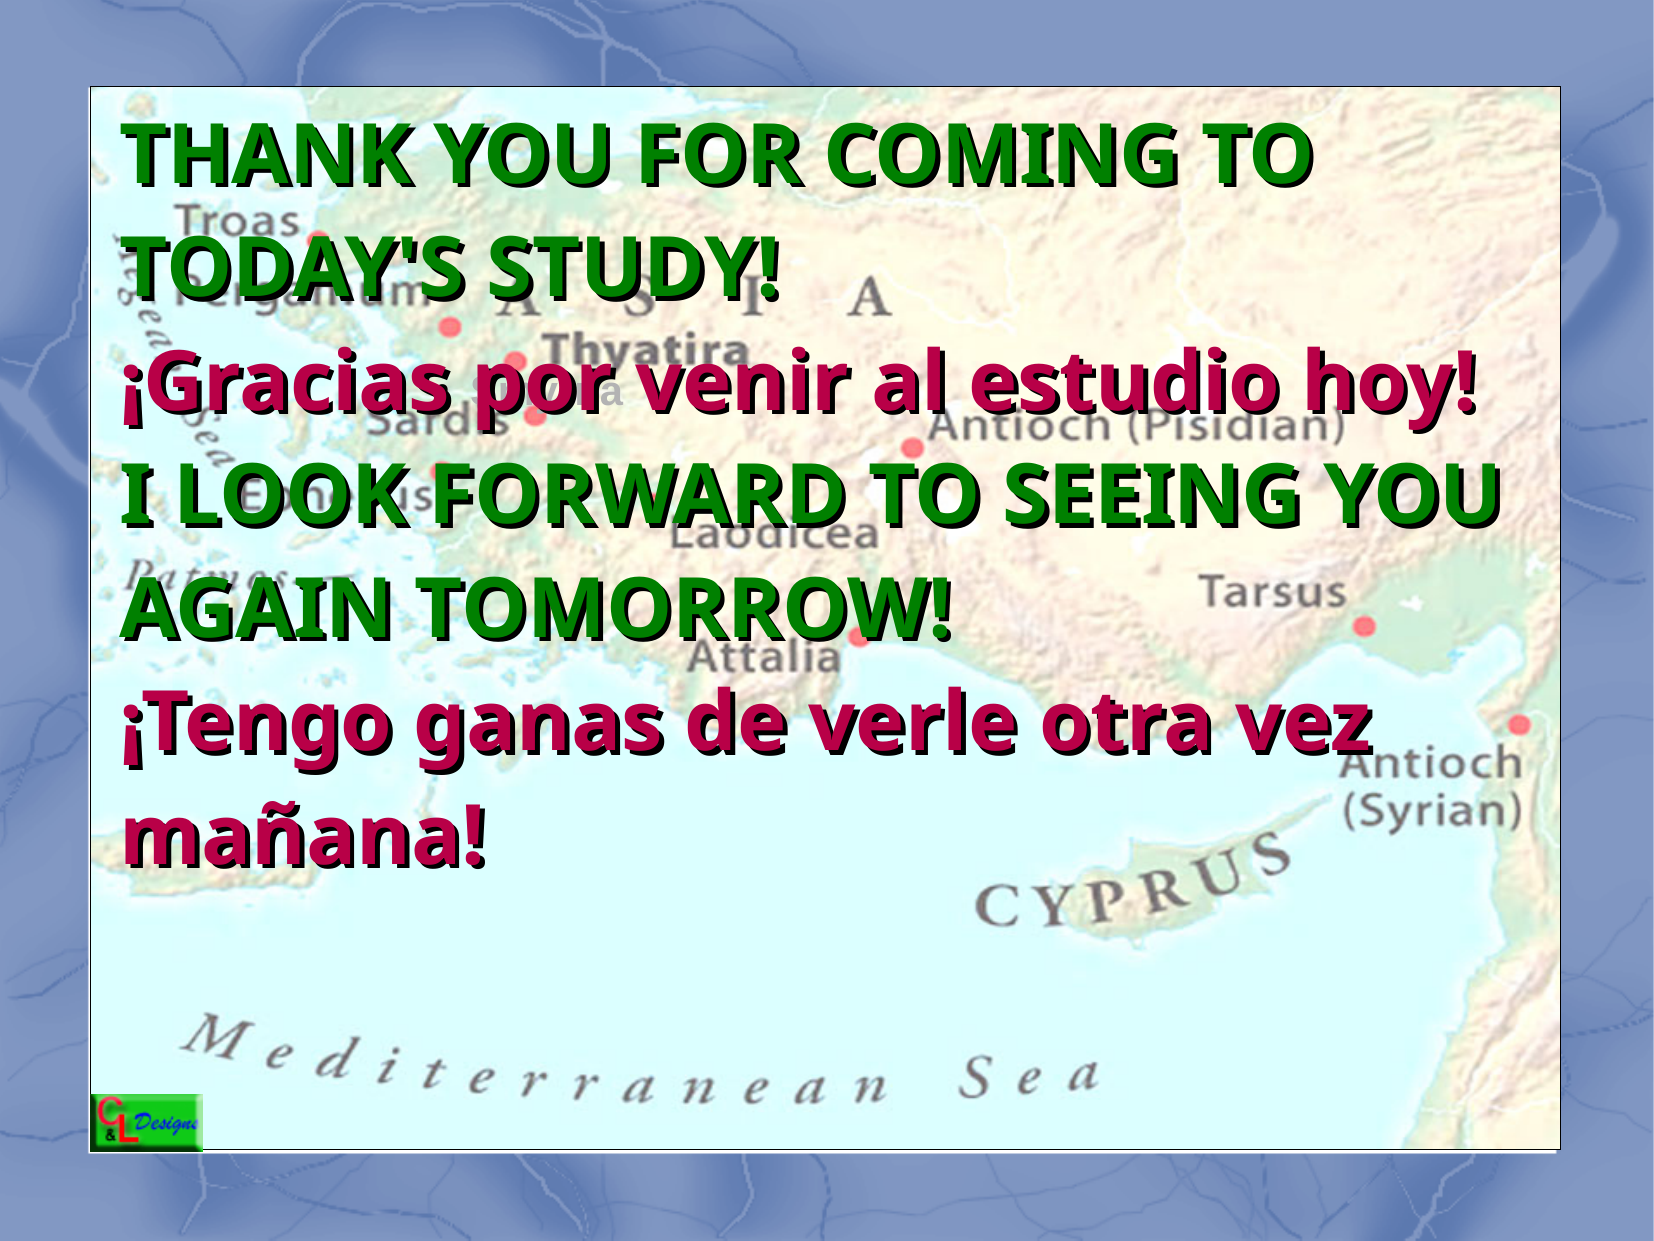

THANK YOU FOR COMING TO TODAY'S STUDY!
¡Gracias por venir al estudio hoy!
I LOOK FORWARD TO SEEING YOU AGAIN TOMORROW!
¡Tengo ganas de verle otra vez mañana!
Smyrna